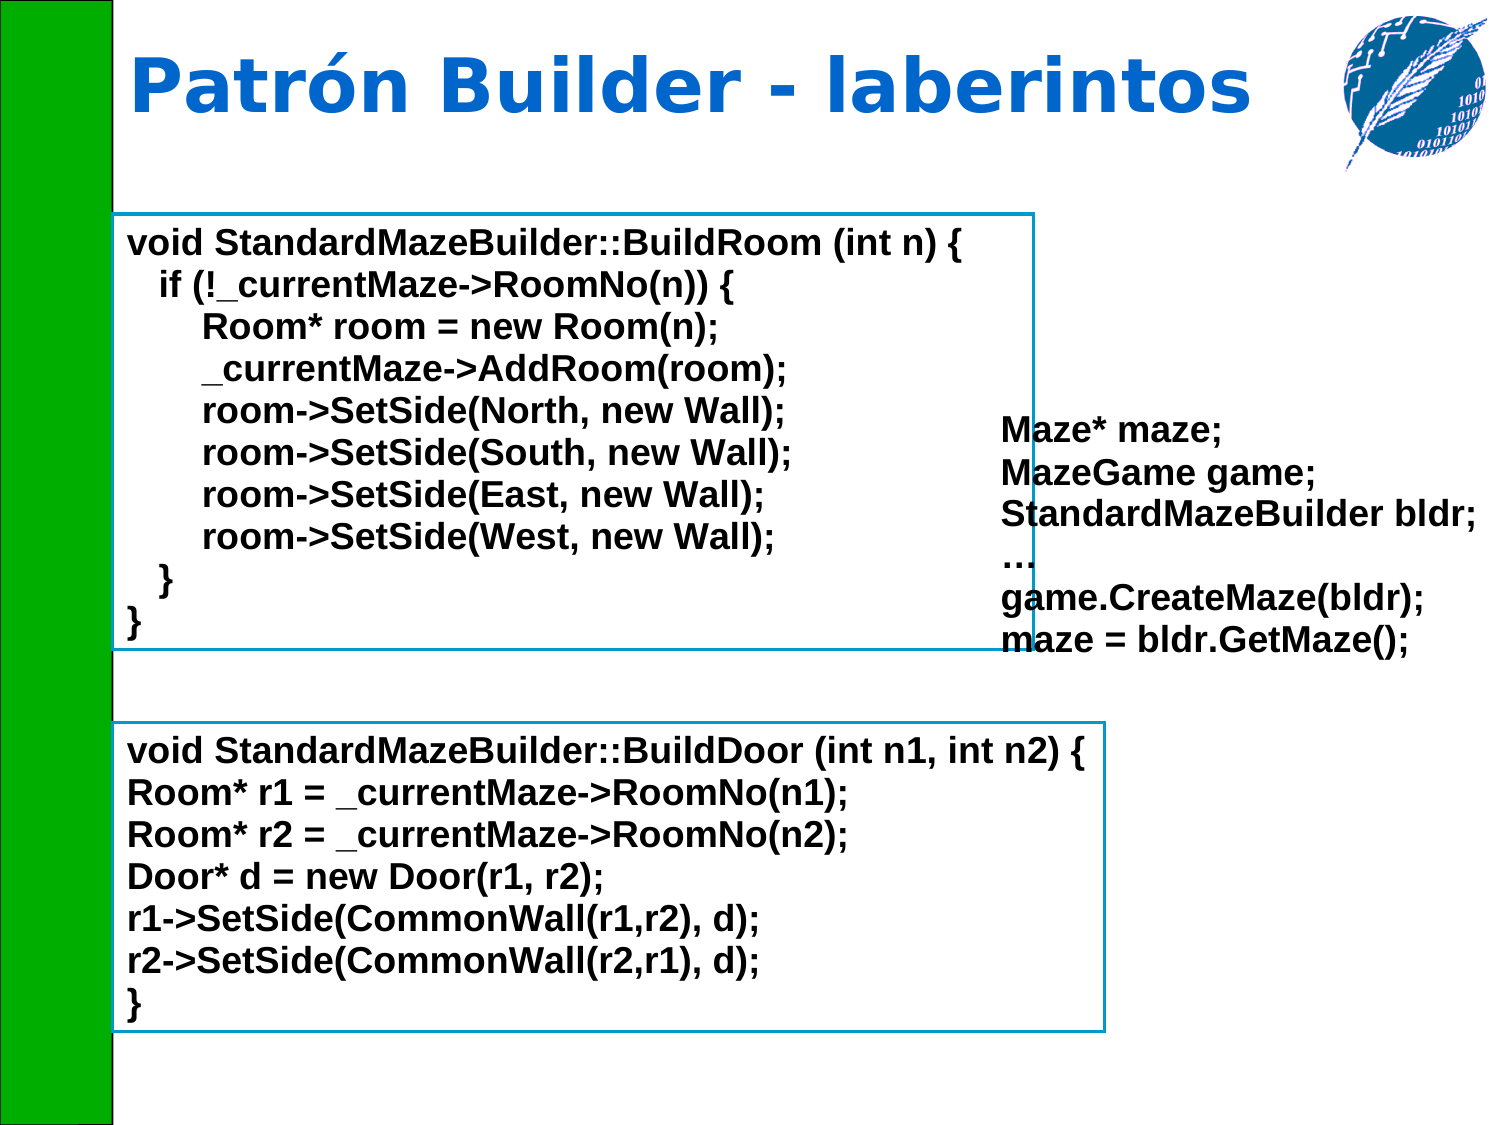

# Patrón Builder - laberintos
void StandardMazeBuilder::BuildRoom (int n) {
 if (!_currentMaze->RoomNo(n)) {
	Room* room = new Room(n);
	_currentMaze->AddRoom(room);
	room->SetSide(North, new Wall);
	room->SetSide(South, new Wall);
	room->SetSide(East, new Wall);
	room->SetSide(West, new Wall);
 }
}
Maze* maze;
MazeGame game; StandardMazeBuilder bldr;
…
game.CreateMaze(bldr);
maze = bldr.GetMaze();
void StandardMazeBuilder::BuildDoor (int n1, int n2) {
Room* r1 = _currentMaze->RoomNo(n1);
Room* r2 = _currentMaze->RoomNo(n2);
Door* d = new Door(r1, r2);
r1->SetSide(CommonWall(r1,r2), d);
r2->SetSide(CommonWall(r2,r1), d);
}